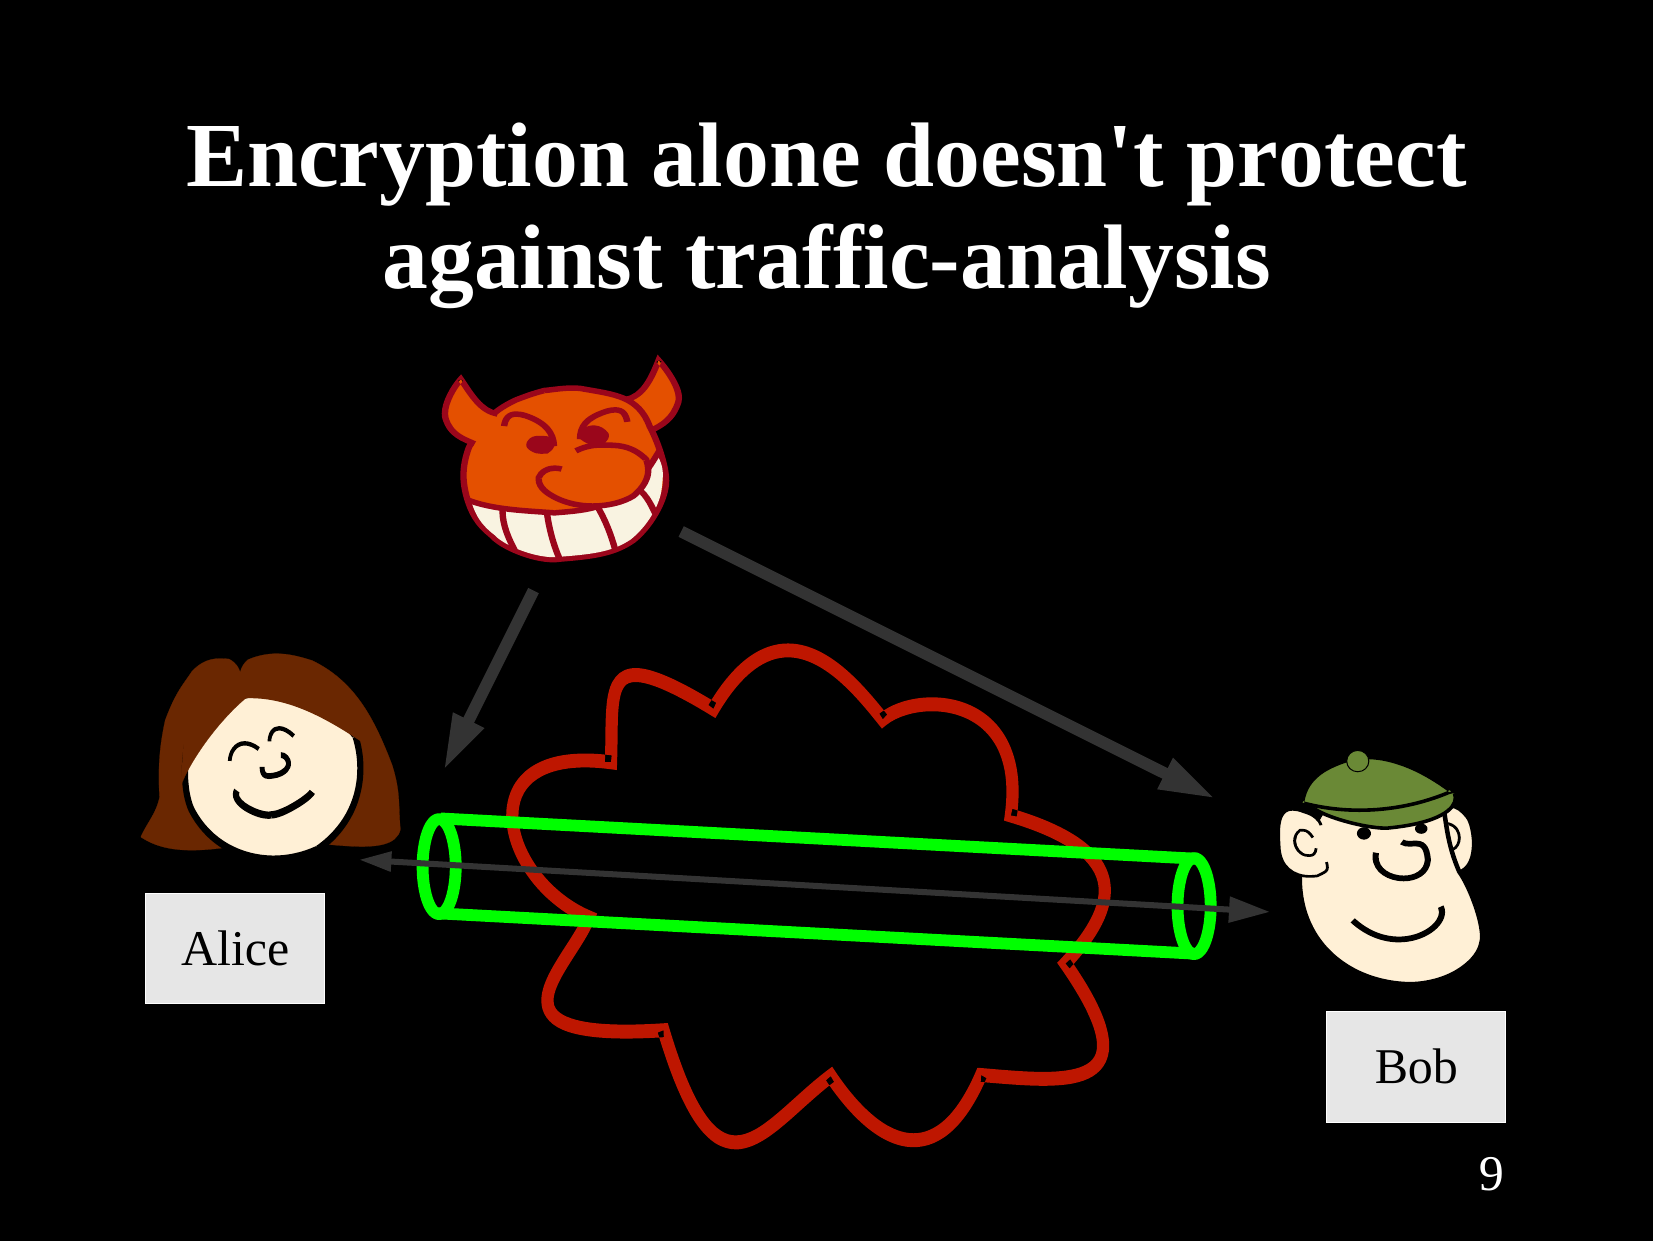

# Encryption alone doesn't protect against traffic-analysis
Alice
Bob